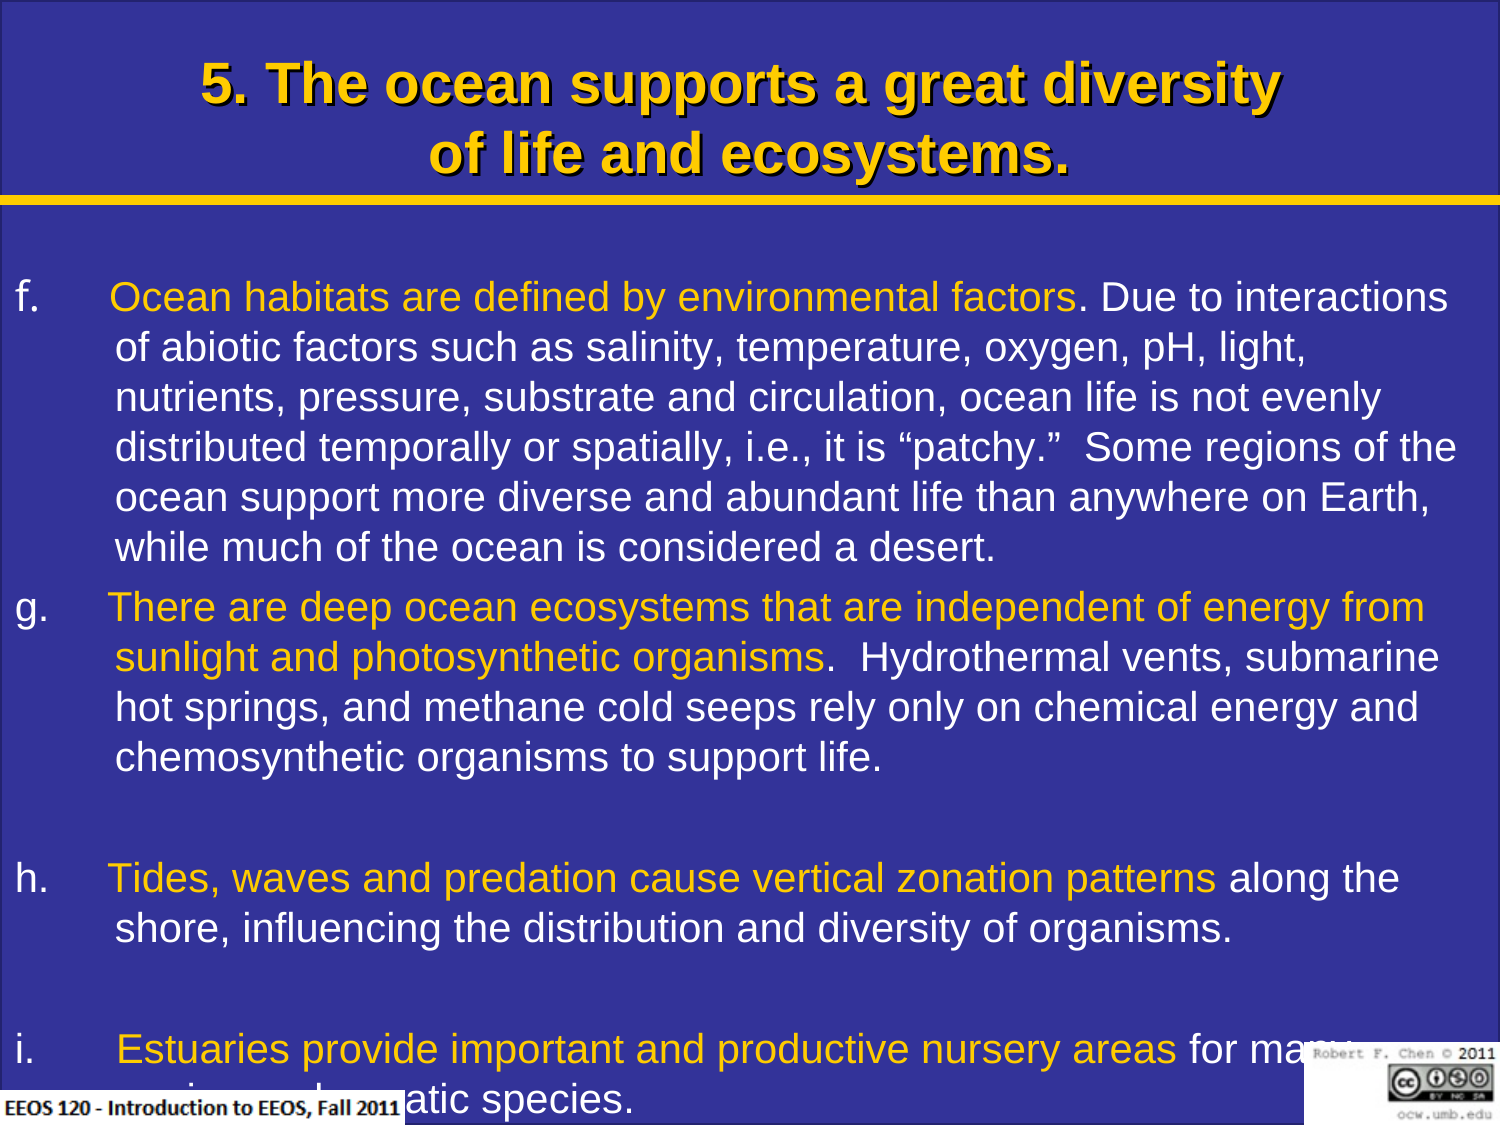

f. Ocean habitats are defined by environmental factors. Due to interactions of abiotic factors such as salinity, temperature, oxygen, pH, light, nutrients, pressure, substrate and circulation, ocean life is not evenly distributed temporally or spatially, i.e., it is “patchy.” Some regions of the ocean support more diverse and abundant life than anywhere on Earth, while much of the ocean is considered a desert.
g. There are deep ocean ecosystems that are independent of energy from sunlight and photosynthetic organisms. Hydrothermal vents, submarine hot springs, and methane cold seeps rely only on chemical energy and chemosynthetic organisms to support life.
h. Tides, waves and predation cause vertical zonation patterns along the shore, influencing the distribution and diversity of organisms.
i. Estuaries provide important and productive nursery areas for many marine and aquatic species.
5. The ocean supports a great diversity
of life and ecosystems.